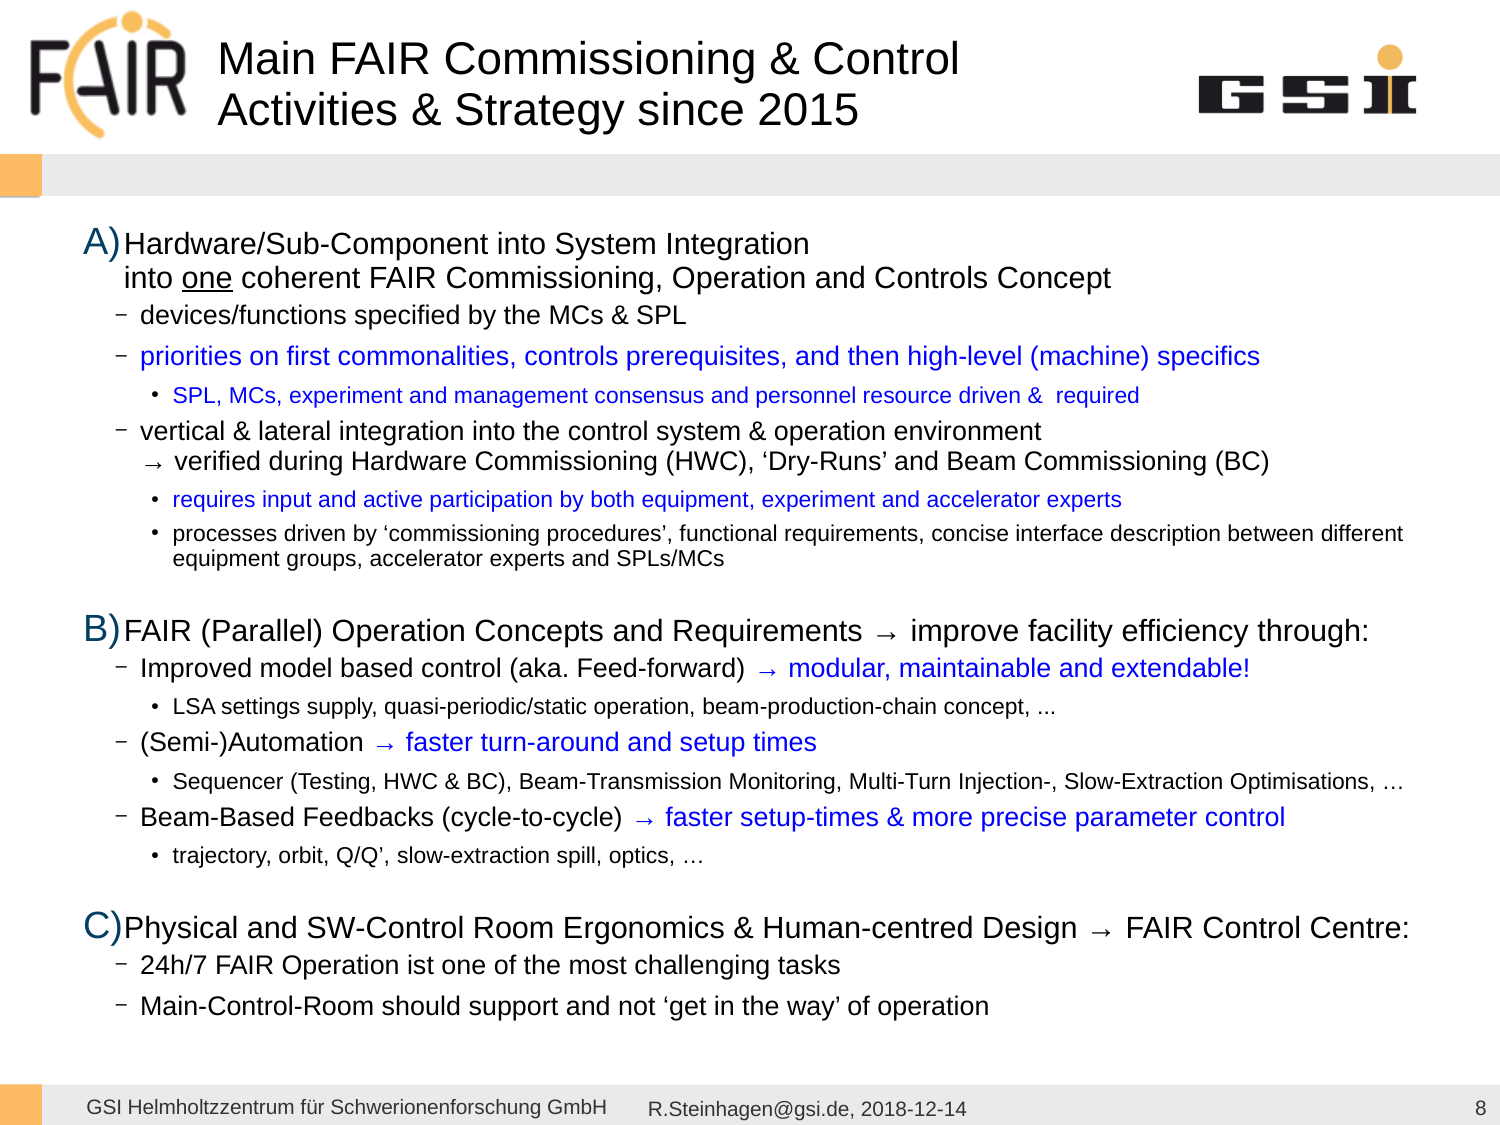

# Main FAIR Commissioning & Control Activities & Strategy since 2015
Hardware/Sub-Component into System Integration into one coherent FAIR Commissioning, Operation and Controls Concept
devices/functions specified by the MCs & SPL
priorities on first commonalities, controls prerequisites, and then high-level (machine) specifics
SPL, MCs, experiment and management consensus and personnel resource driven & required
vertical & lateral integration into the control system & operation environment → verified during Hardware Commissioning (HWC), ‘Dry-Runs’ and Beam Commissioning (BC)
requires input and active participation by both equipment, experiment and accelerator experts
processes driven by ‘commissioning procedures’, functional requirements, concise interface description between different equipment groups, accelerator experts and SPLs/MCs
FAIR (Parallel) Operation Concepts and Requirements → improve facility efficiency through:
Improved model based control (aka. Feed-forward) → modular, maintainable and extendable!
LSA settings supply, quasi-periodic/static operation, beam-production-chain concept, ...
(Semi-)Automation → faster turn-around and setup times
Sequencer (Testing, HWC & BC), Beam-Transmission Monitoring, Multi-Turn Injection-, Slow-Extraction Optimisations, …
Beam-Based Feedbacks (cycle-to-cycle) → faster setup-times & more precise parameter control
trajectory, orbit, Q/Q’, slow-extraction spill, optics, …
Physical and SW-Control Room Ergonomics & Human-centred Design → FAIR Control Centre:
24h/7 FAIR Operation ist one of the most challenging tasks
Main-Control-Room should support and not ‘get in the way’ of operation